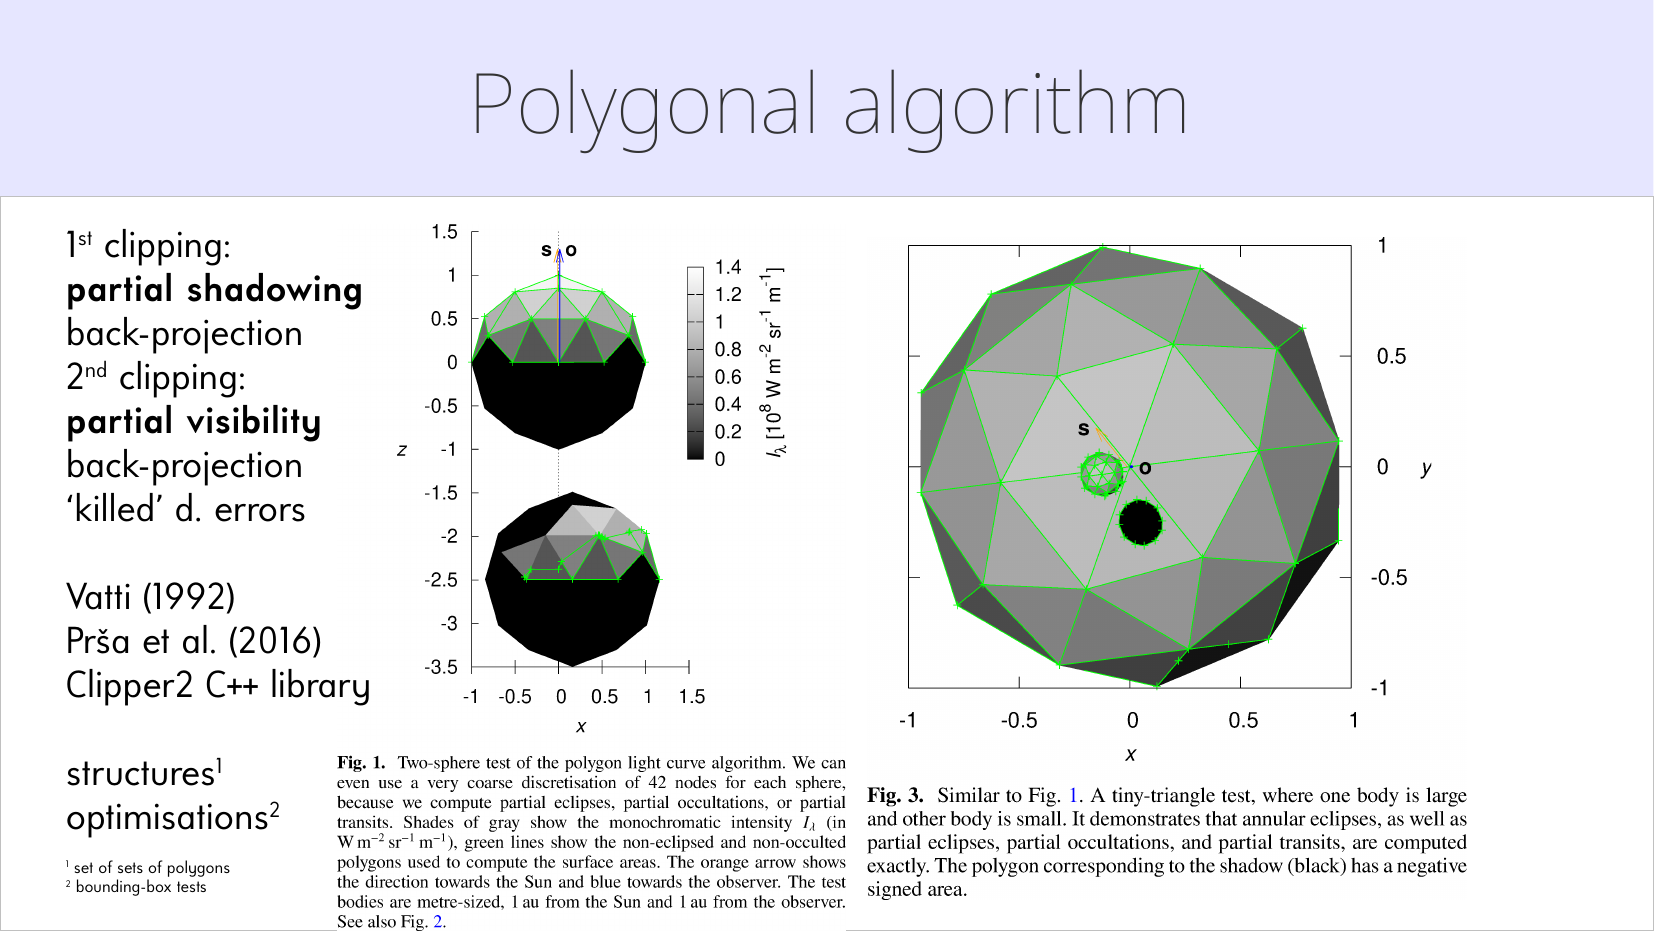

# Polygonal algorithm
1st clipping:
partial shadowing
back-projection
2nd clipping:
partial visibility
back-projection
‘killed’ d. errors
Vatti (1992)
Prša et al. (2016)
Clipper2 C++ library
structures1
optimisations2
1 set of sets of polygons
2 bounding-box tests